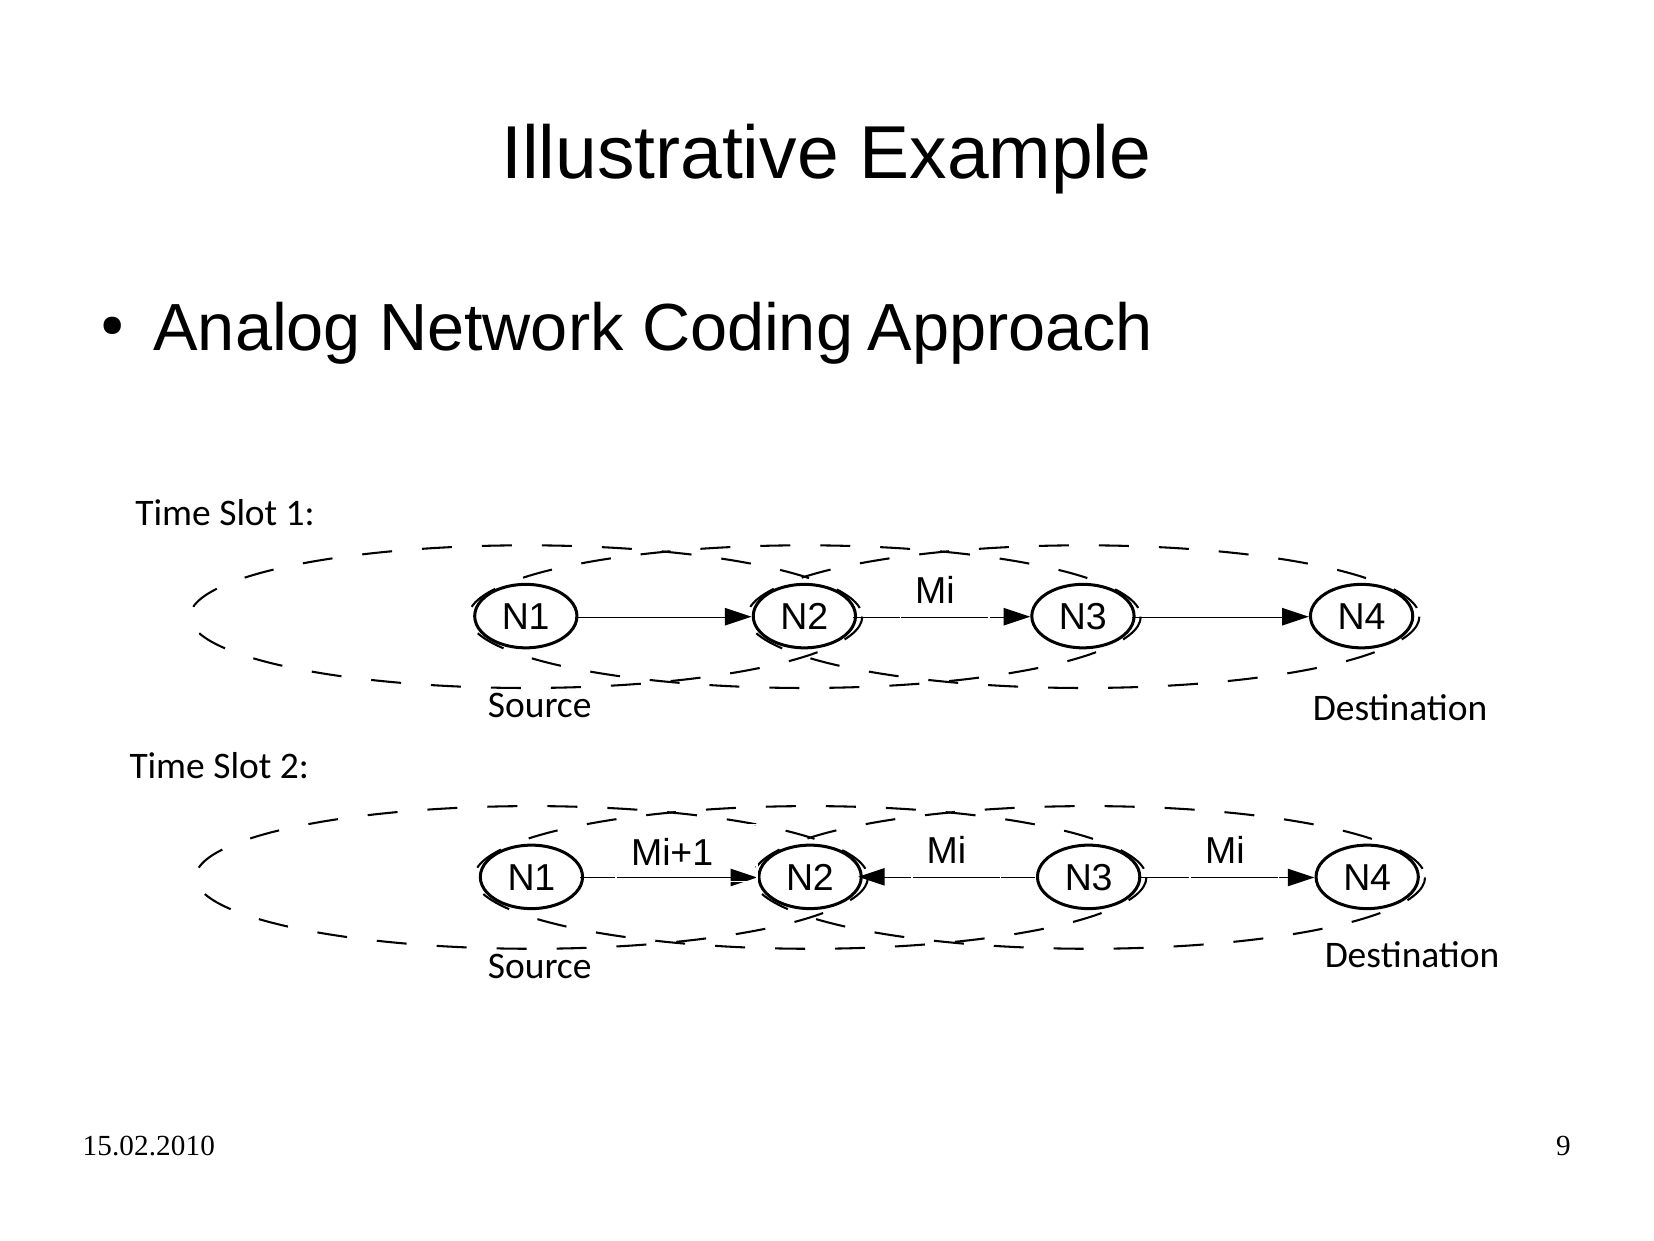

# Illustrative Example
Analog Network Coding Approach
Time Slot 1:
Mi
N1
N2
N3
N4
Source
Destination
Time Slot 2:
Mi
Mi
Mi+1
N1
N2
N3
N4
Destination
Source
15.02.2010
9